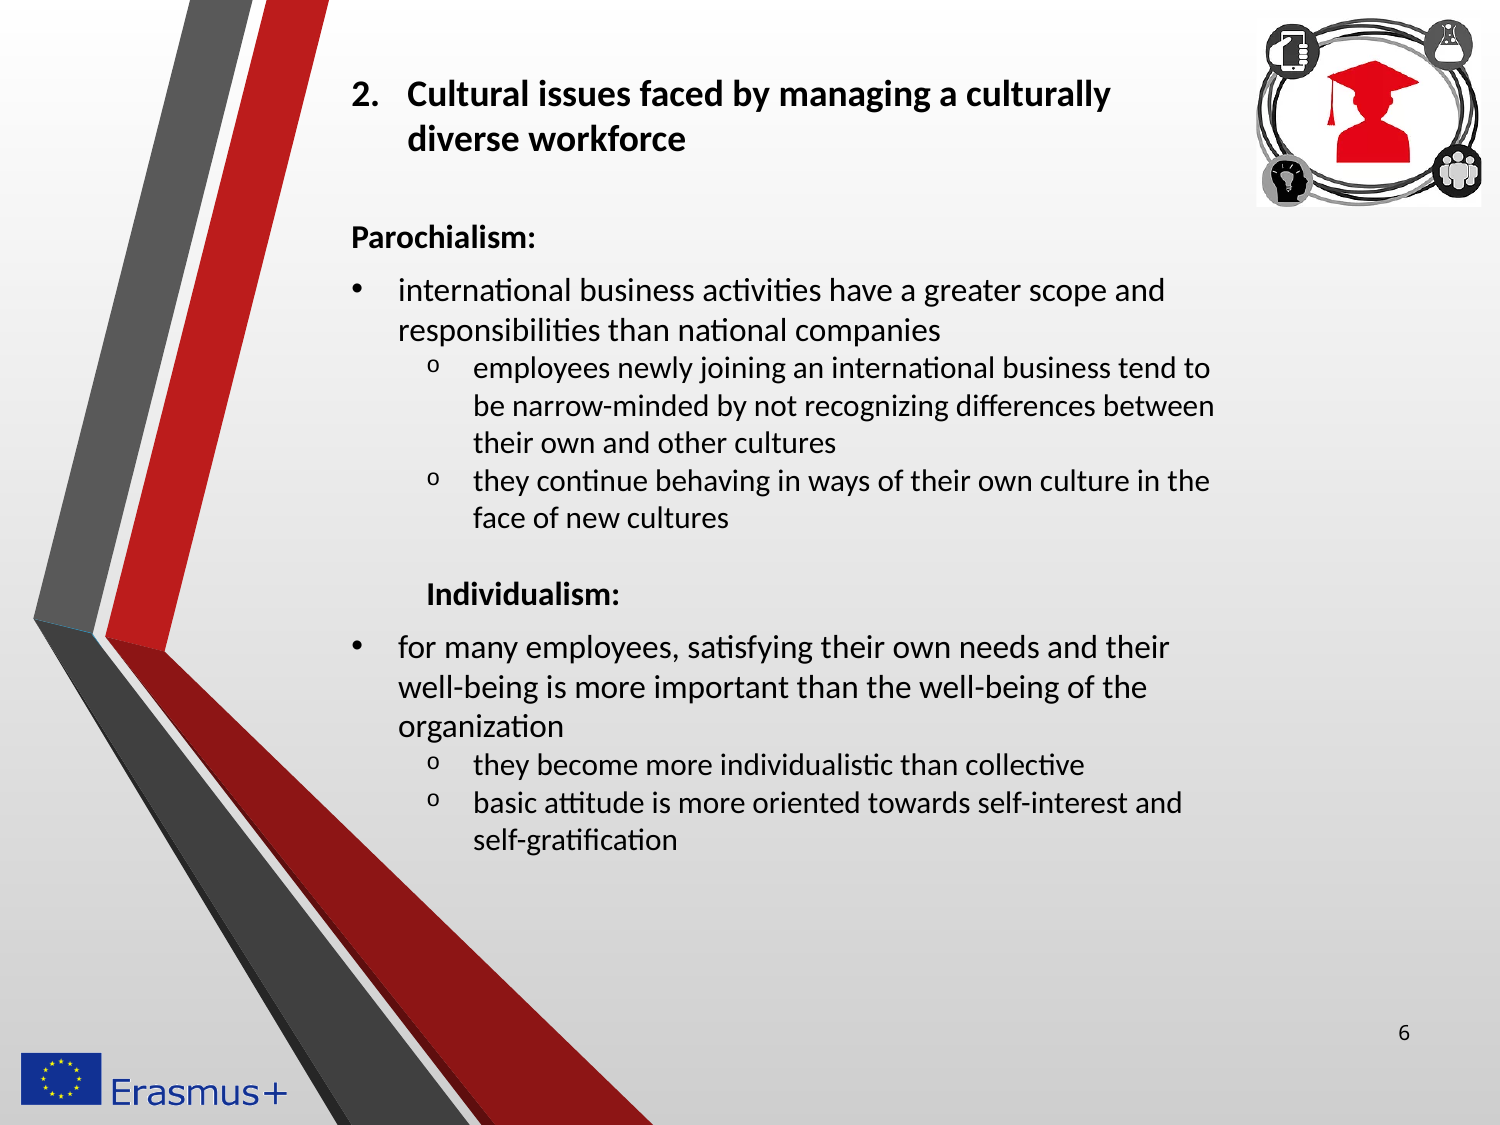

Cultural issues faced by managing a culturally diverse workforce
Parochialism:
international business activities have a greater scope and responsibilities than national companies
employees newly joining an international business tend to be narrow-minded by not recognizing differences between their own and other cultures
they continue behaving in ways of their own culture in the face of new cultures
Individualism:
for many employees, satisfying their own needs and their well-being is more important than the well-being of the organization
they become more individualistic than collective
basic attitude is more oriented towards self-interest and self-gratification